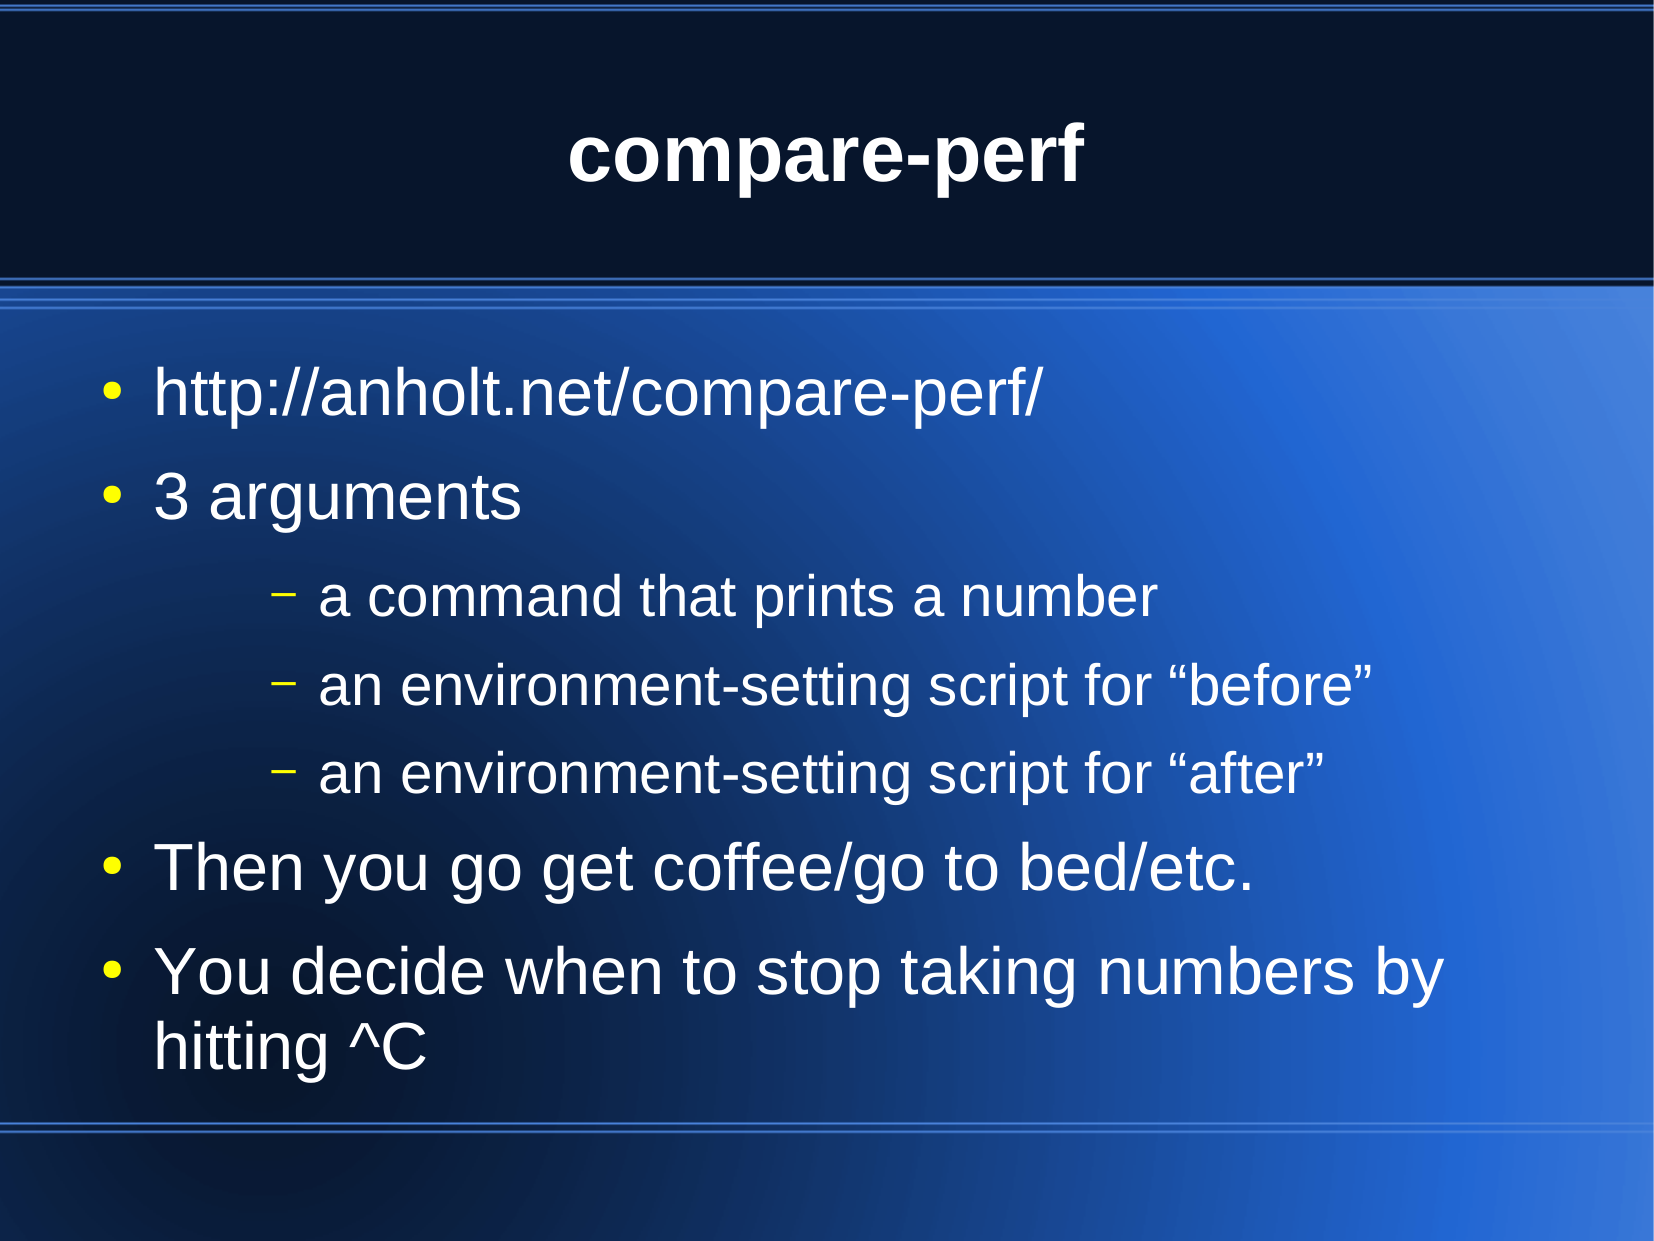

# compare-perf
http://anholt.net/compare-perf/
3 arguments
a command that prints a number
an environment-setting script for “before”
an environment-setting script for “after”
Then you go get coffee/go to bed/etc.
You decide when to stop taking numbers by hitting ^C